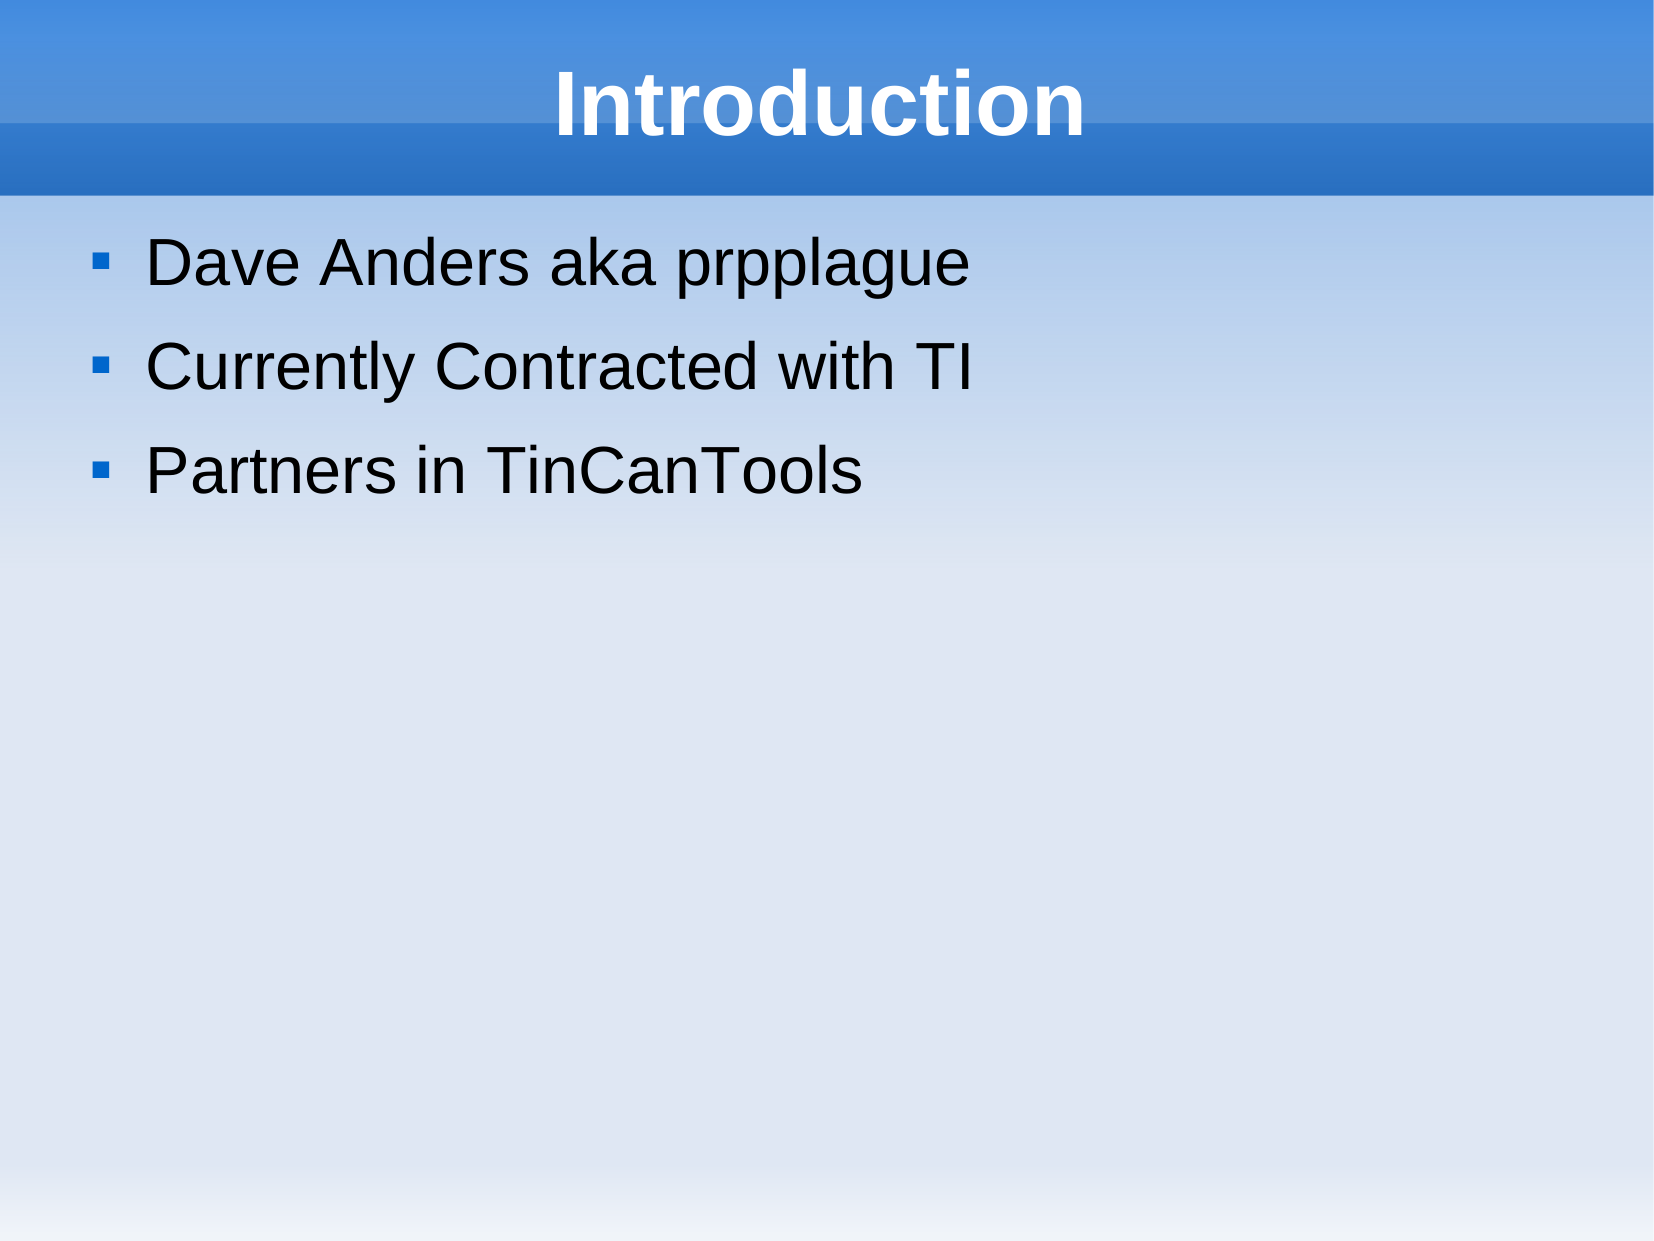

# Introduction
Dave Anders aka prpplague
Currently Contracted with TI
Partners in TinCanTools